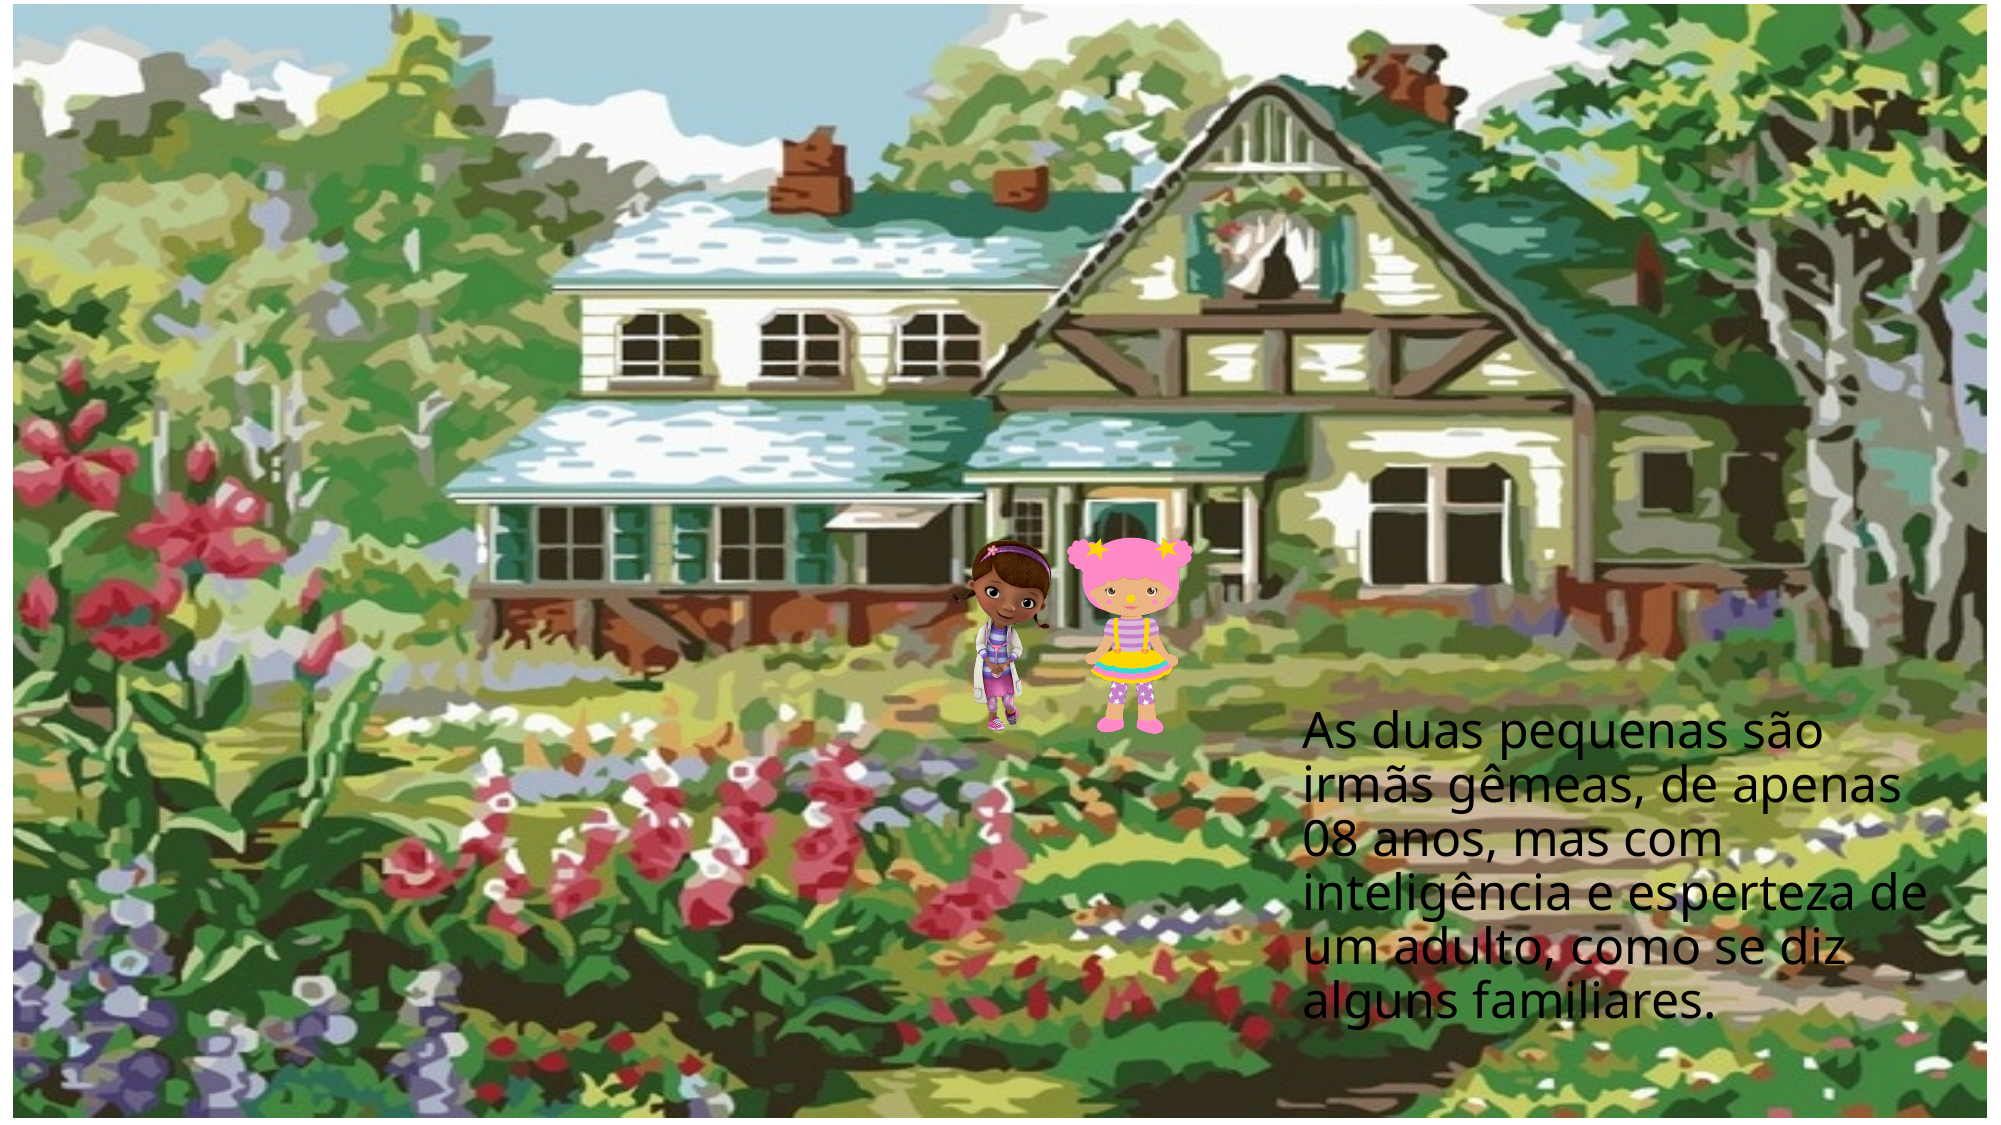

As duas pequenas são irmãs gêmeas, de apenas 08 anos, mas com inteligência e esperteza de um adulto, como se diz alguns familiares.